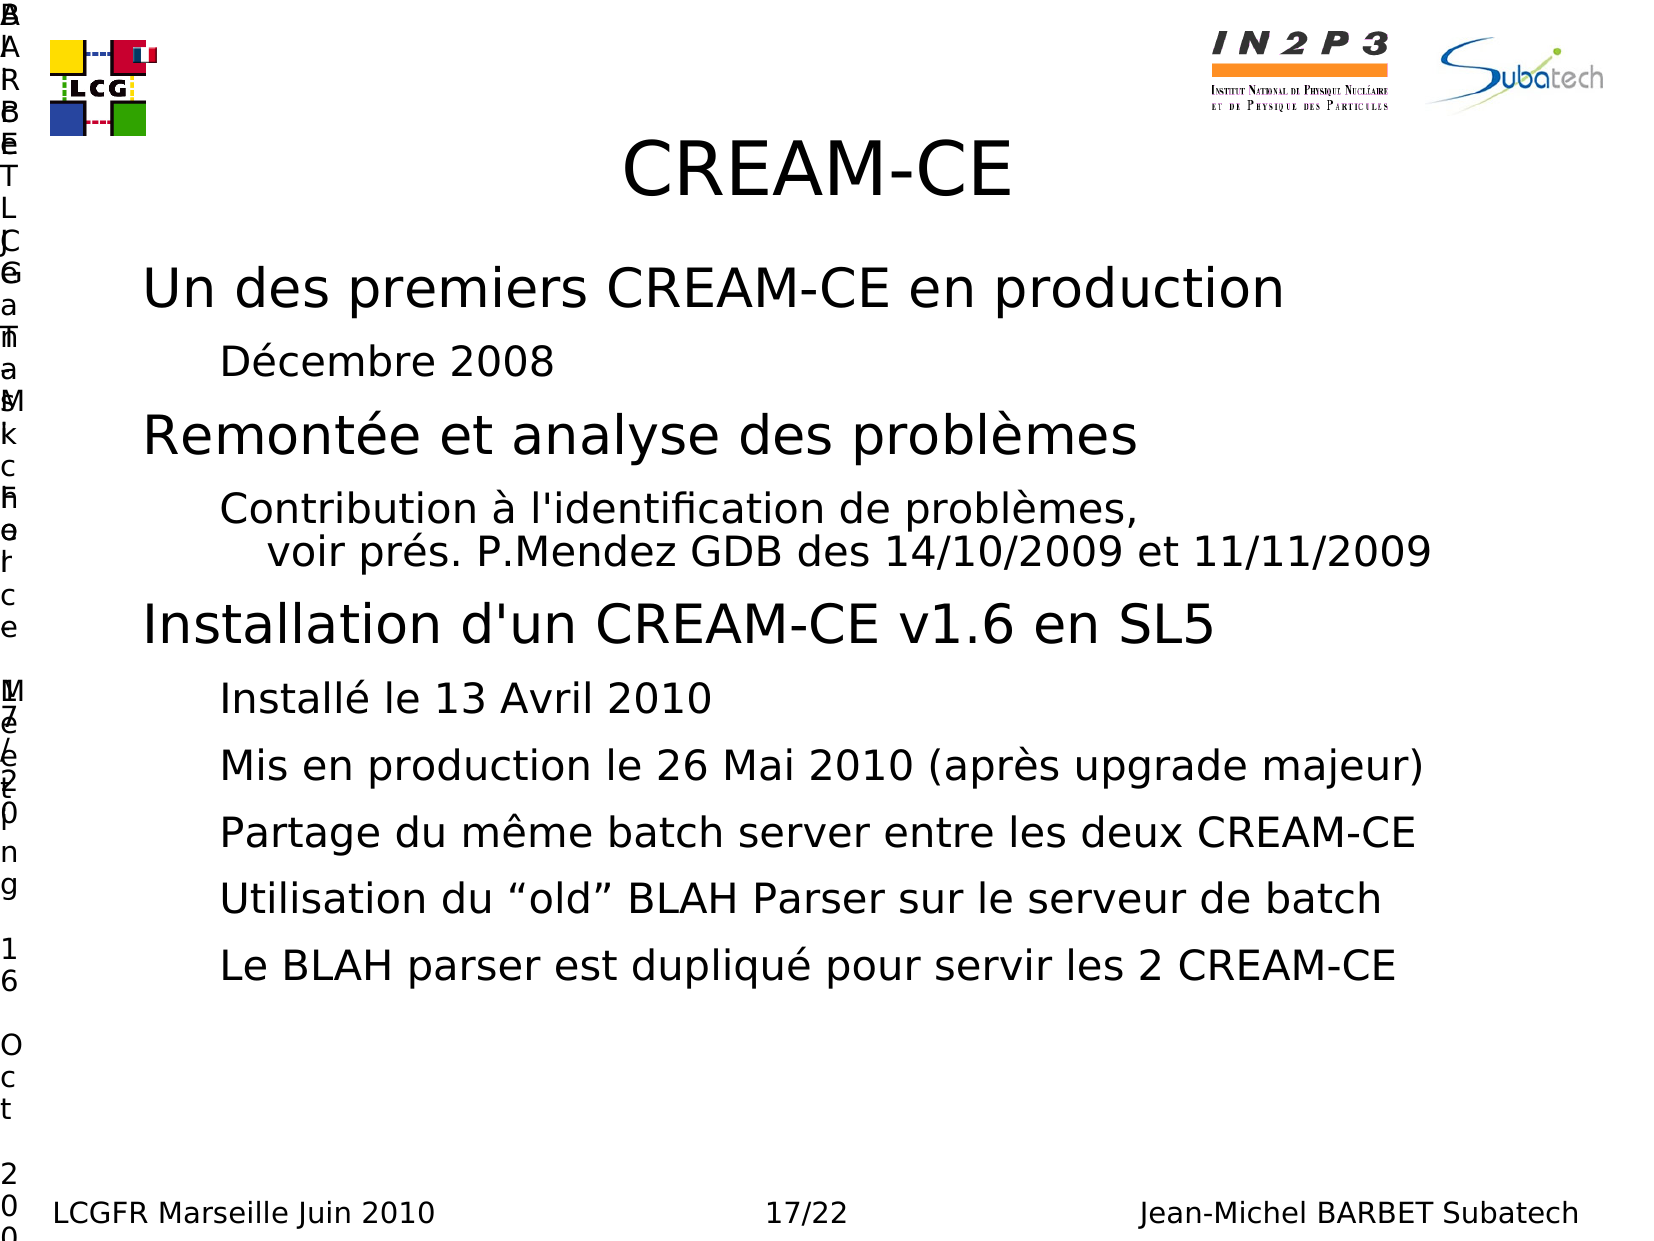

# CREAM-CE
Un des premiers CREAM-CE en production
Décembre 2008
Remontée et analyse des problèmes
Contribution à l'identification de problèmes,
voir prés. P.Mendez GDB des 14/10/2009 et 11/11/2009
Installation d'un CREAM-CE v1.6 en SL5
Installé le 13 Avril 2010
Mis en production le 26 Mai 2010 (après upgrade majeur)
Partage du même batch server entre les deux CREAM-CE
Utilisation du “old” BLAH Parser sur le serveur de batch
Le BLAH parser est dupliqué pour servir les 2 CREAM-CE